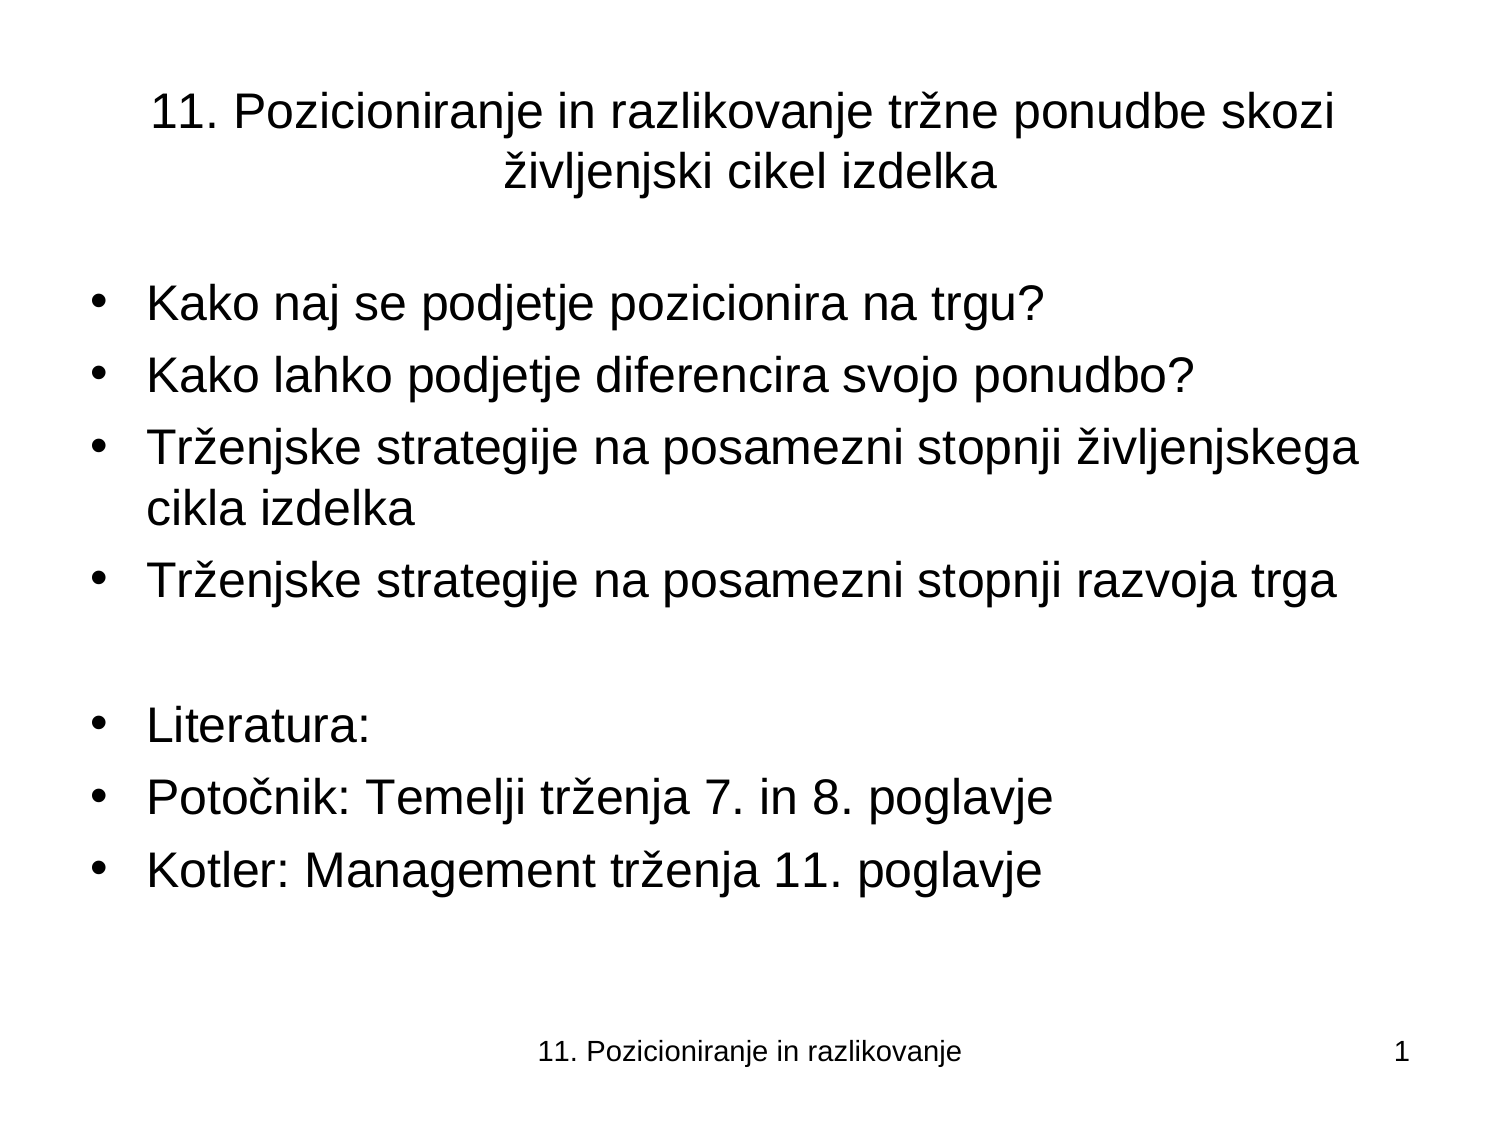

# 11. Pozicioniranje in razlikovanje tržne ponudbe skozi življenjski cikel izdelka
Kako naj se podjetje pozicionira na trgu?
Kako lahko podjetje diferencira svojo ponudbo?
Trženjske strategije na posamezni stopnji življenjskega cikla izdelka
Trženjske strategije na posamezni stopnji razvoja trga
Literatura:
Potočnik: Temelji trženja 7. in 8. poglavje
Kotler: Management trženja 11. poglavje
11. Pozicioniranje in razlikovanje